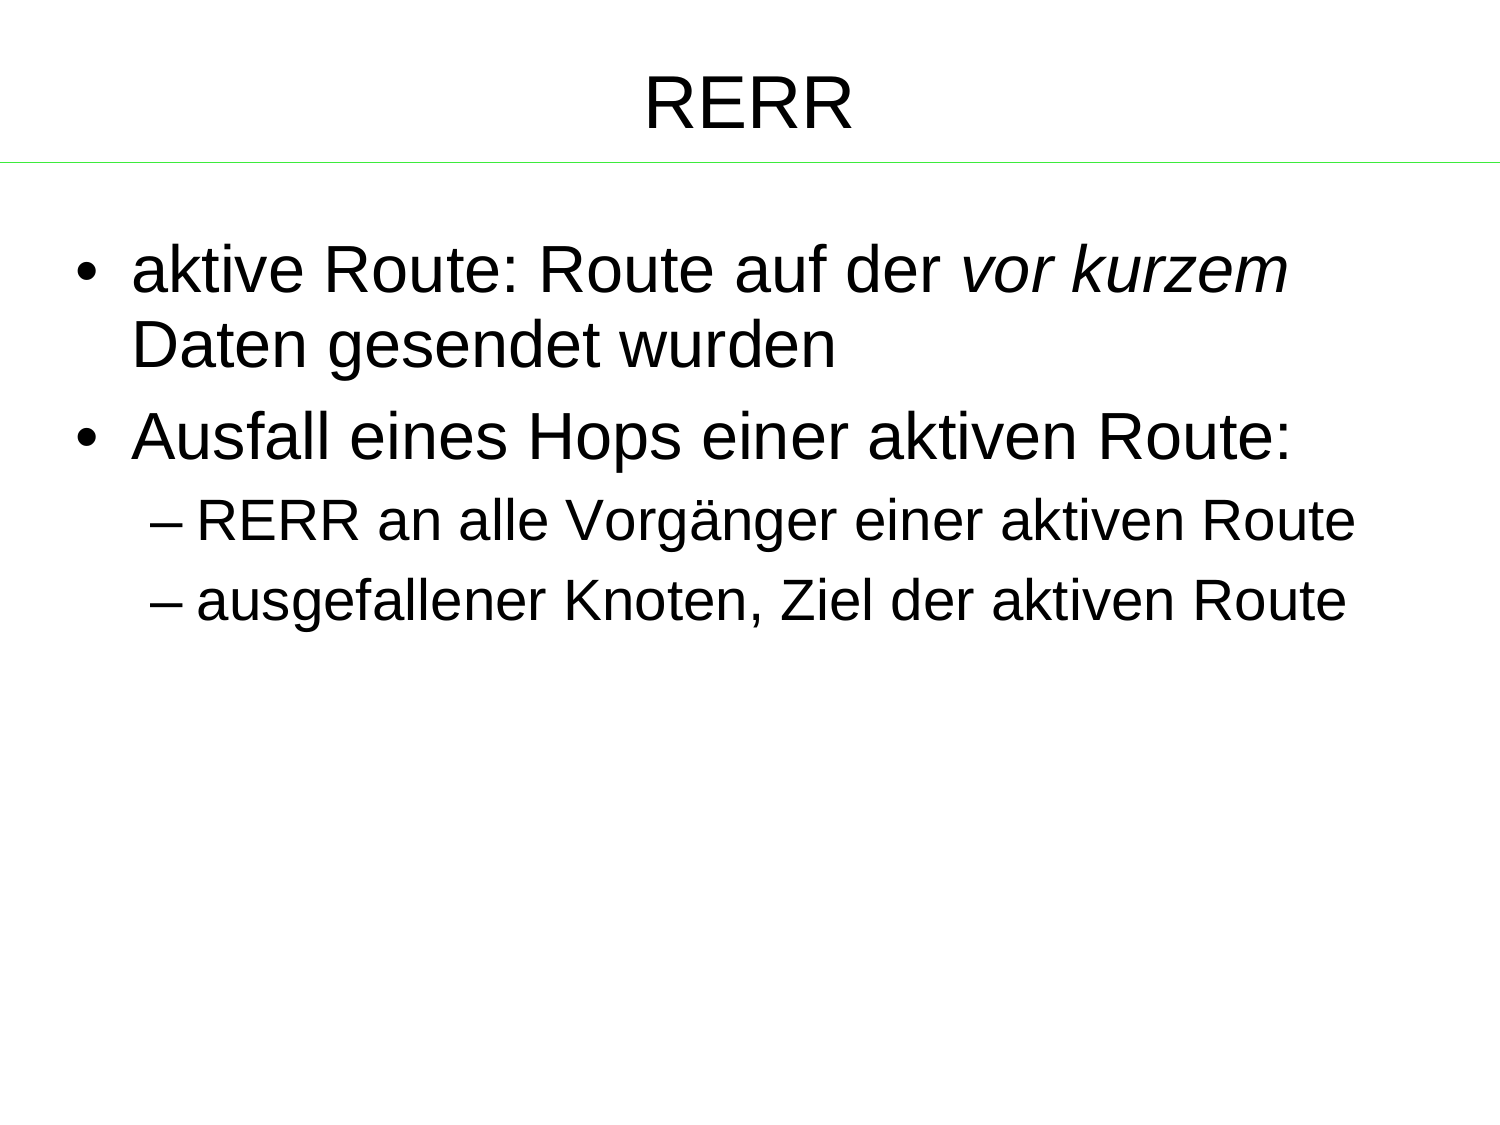

# RERR
aktive Route: Route auf der vor kurzem Daten gesendet wurden
Ausfall eines Hops einer aktiven Route:
RERR an alle Vorgänger einer aktiven Route
ausgefallener Knoten, Ziel der aktiven Route